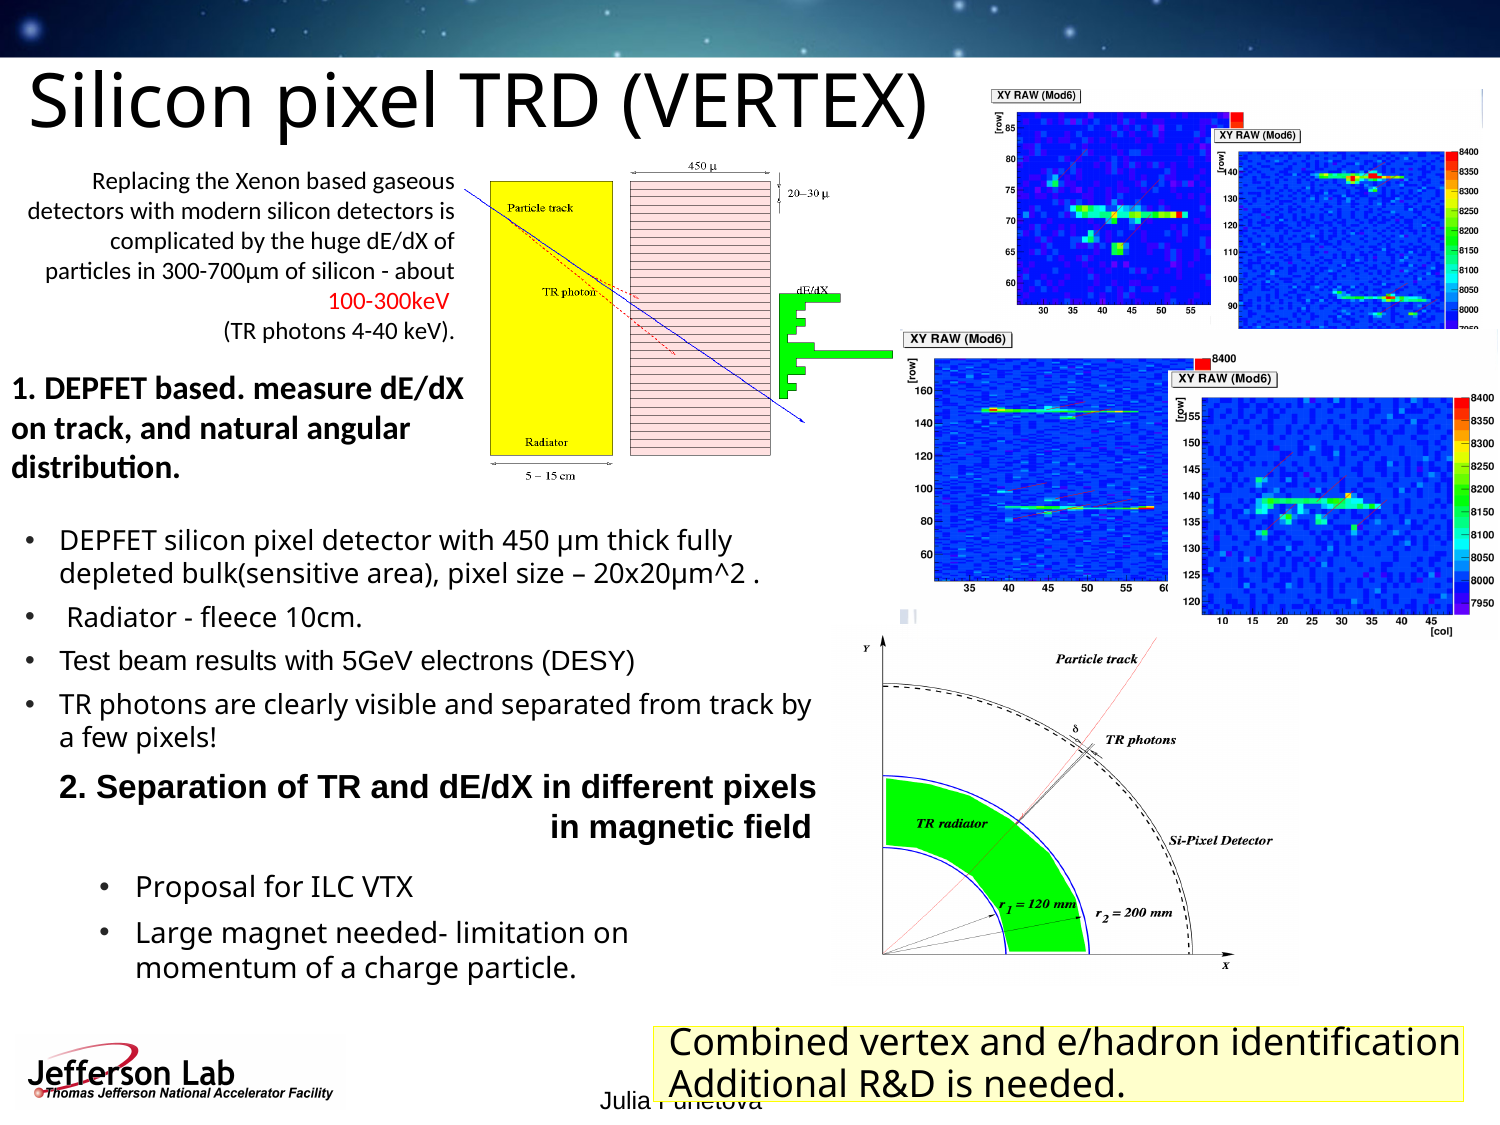

# Silicon pixel TRD (VERTEX)
Replacing the Xenon based gaseous detectors with modern silicon detectors is complicated by the huge dE/dX of particles in 300-700µm of silicon - about 100-300keV
(TR photons 4-40 keV).
1. DEPFET based. measure dE/dX on track, and natural angular distribution.
DEPFET silicon pixel detector with 450 μm thick fully depleted bulk(sensitive area), pixel size – 20x20μm^2 .
 Radiator - fleece 10cm.
Test beam results with 5GeV electrons (DESY)
TR photons are clearly visible and separated from track by a few pixels!
2. Separation of TR and dE/dX in different pixels in magnetic field
Proposal for ILC VTX
Large magnet needed- limitation on momentum of a charge particle.
Combined vertex and e/hadron identification
Additional R&D is needed.
37
Julia Furletova